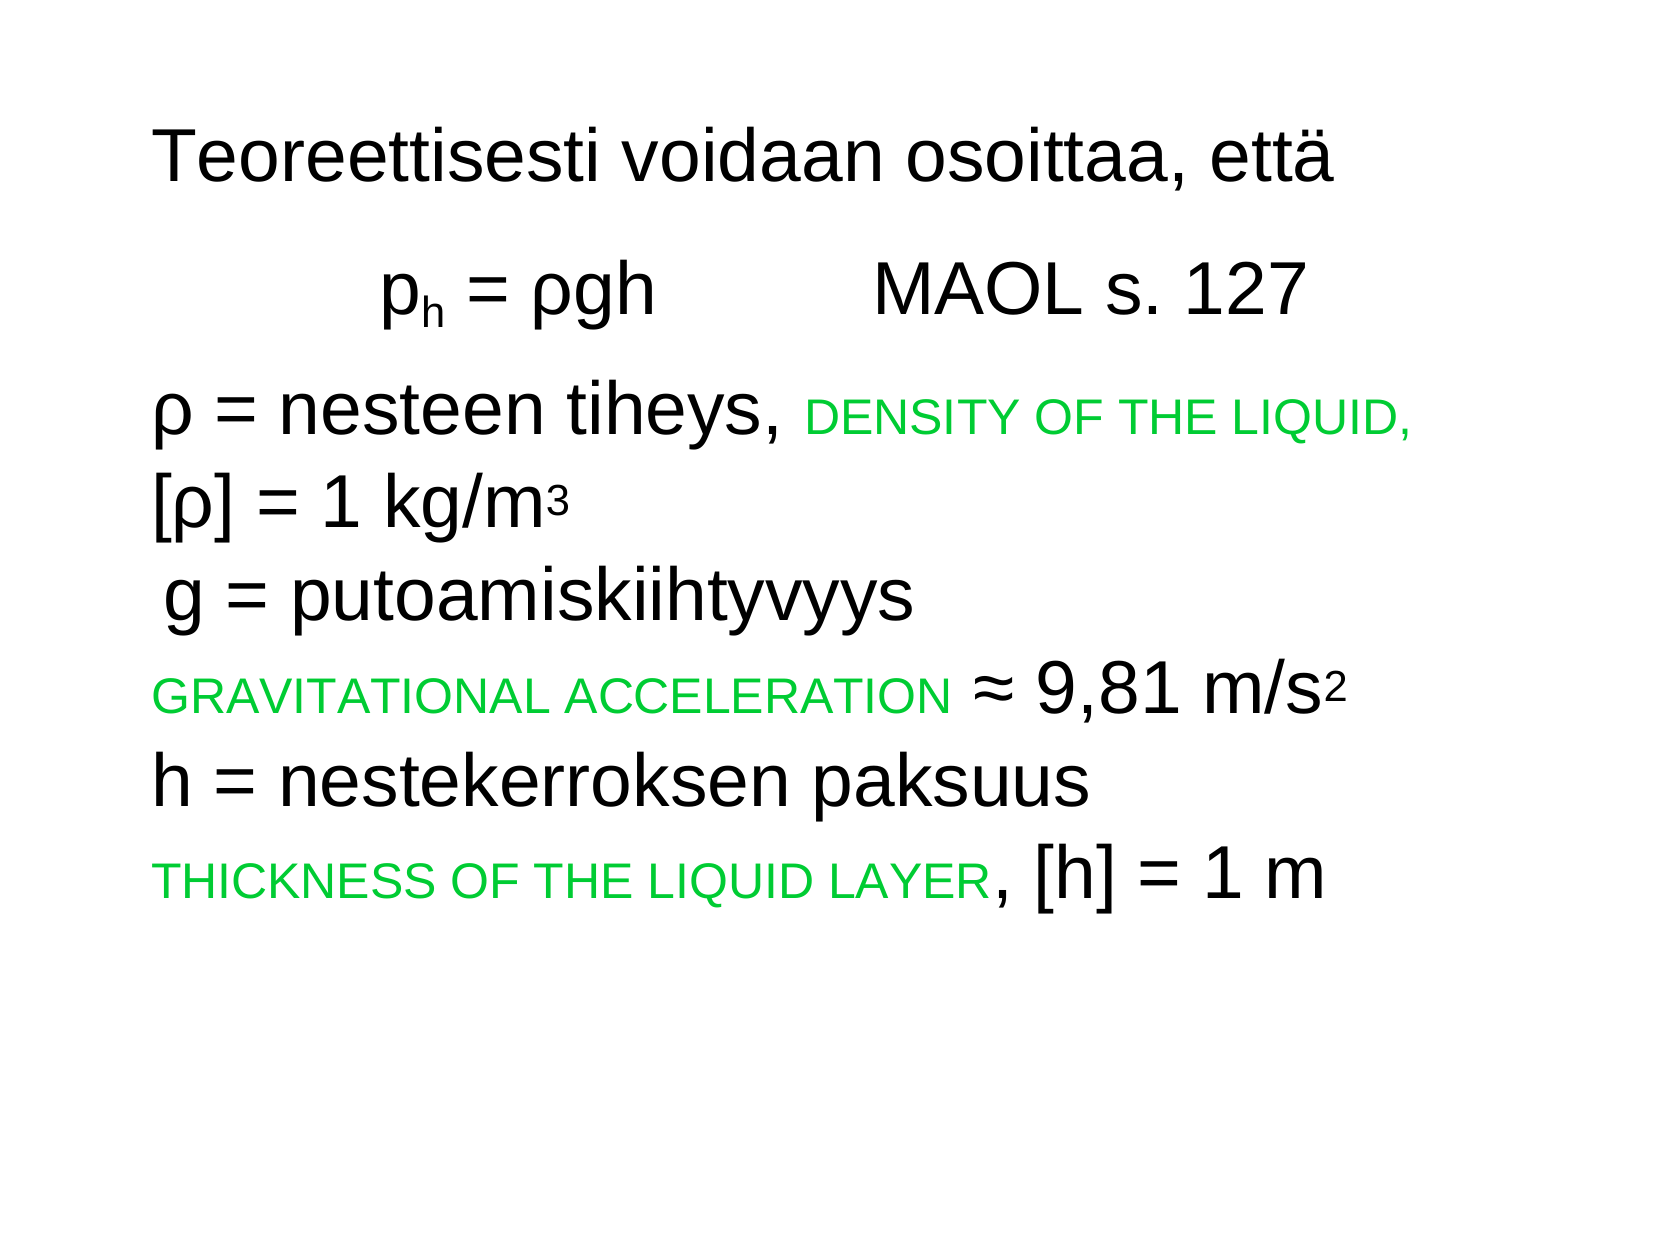

Teoreettisesti voidaan osoittaa, että
 ph = ρgh MAOL s. 127
ρ = nesteen tiheys, DENSITY OF THE LIQUID,
[ρ] = 1 kg/m3
 g = putoamiskiihtyvyys
GRAVITATIONAL ACCELERATION ≈ 9,81 m/s2
h = nestekerroksen paksuus
THICKNESS OF THE LIQUID LAYER, [h] = 1 m